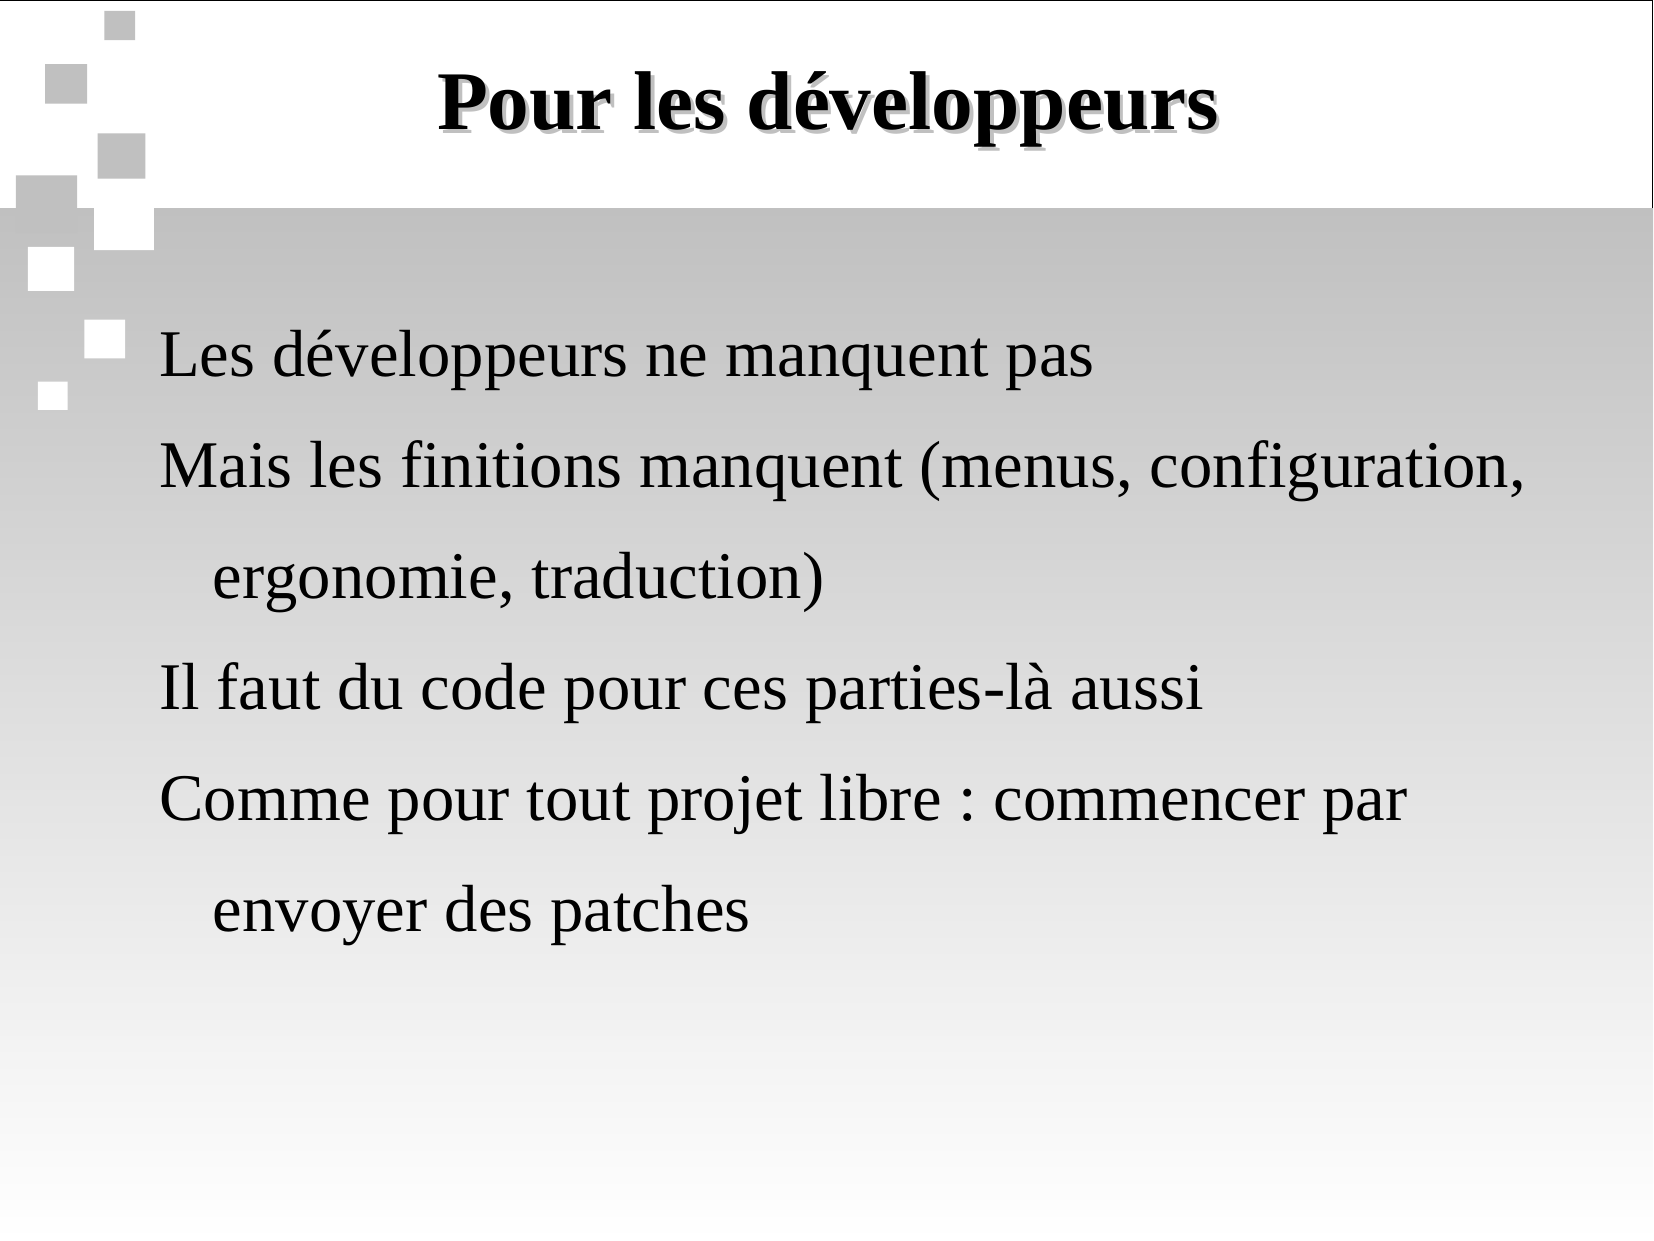

# Pour les développeurs
Les développeurs ne manquent pas
Mais les finitions manquent (menus, configuration, ergonomie, traduction)
Il faut du code pour ces parties-là aussi
Comme pour tout projet libre : commencer par envoyer des patches